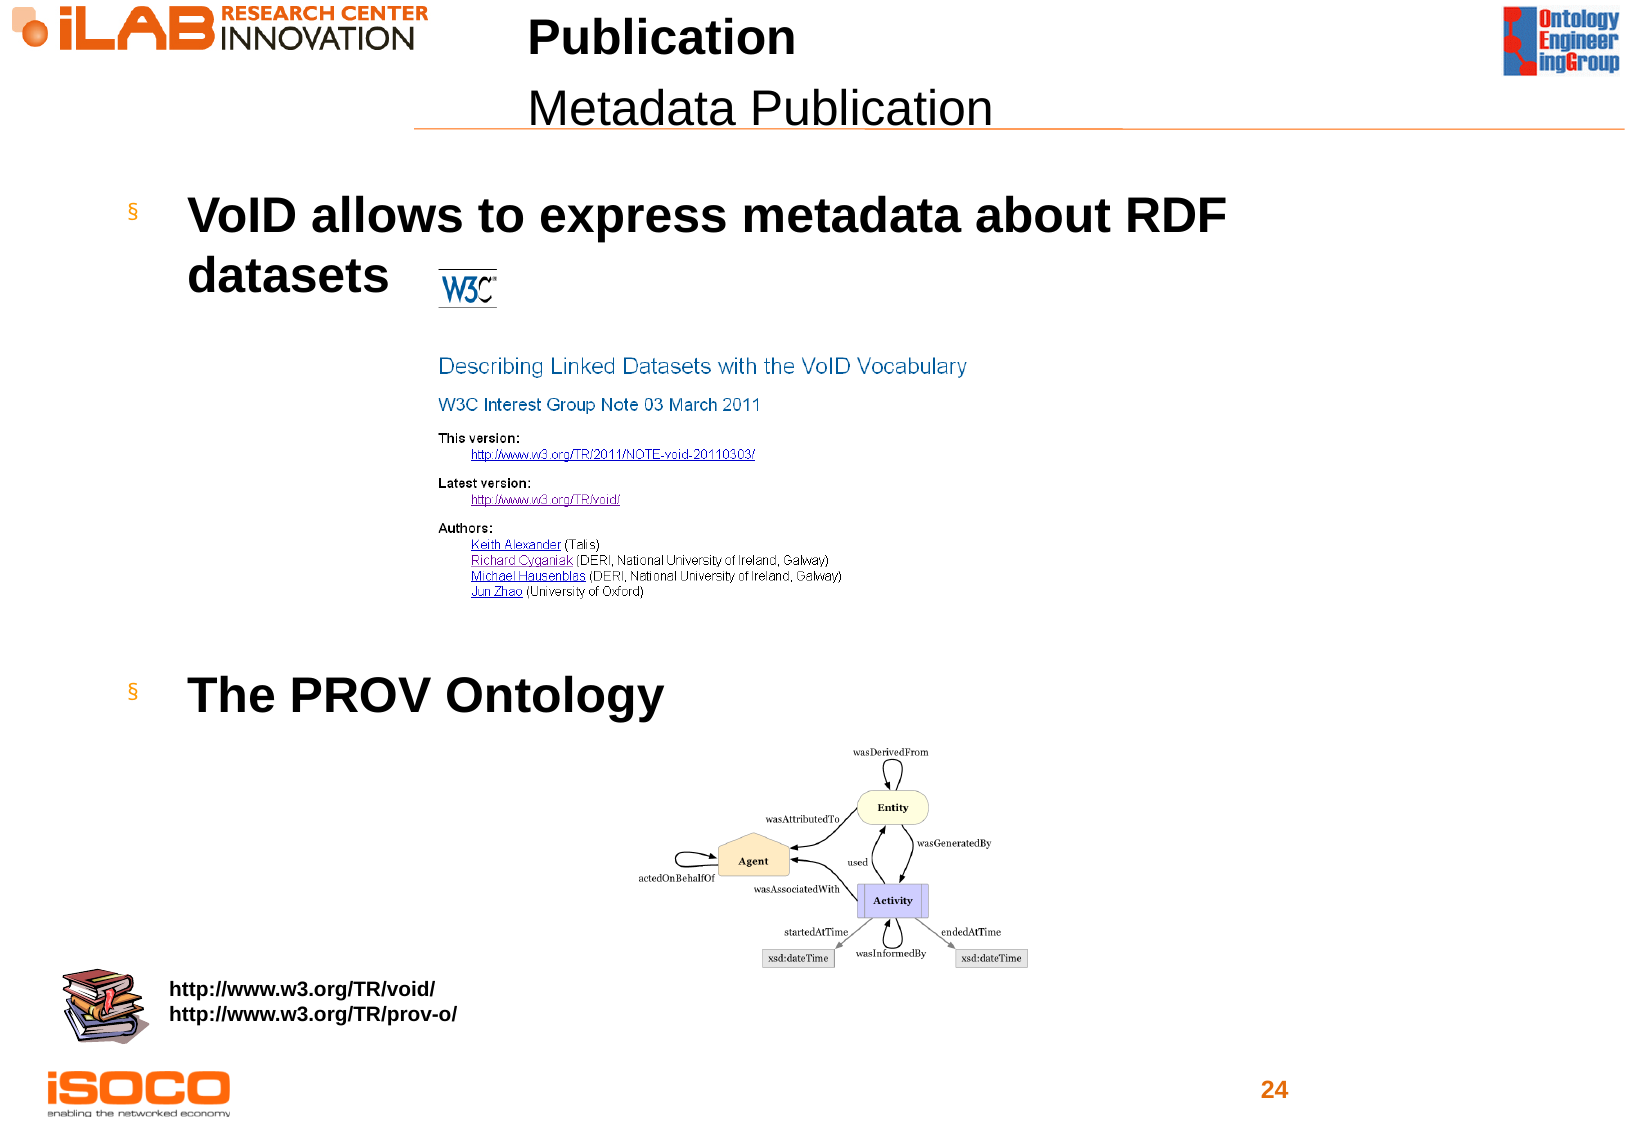

# Publication
Metadata Publication
VoID allows to express metadata about RDF datasets
The PROV Ontology
http://www.w3.org/TR/void/
http://www.w3.org/TR/prov-o/